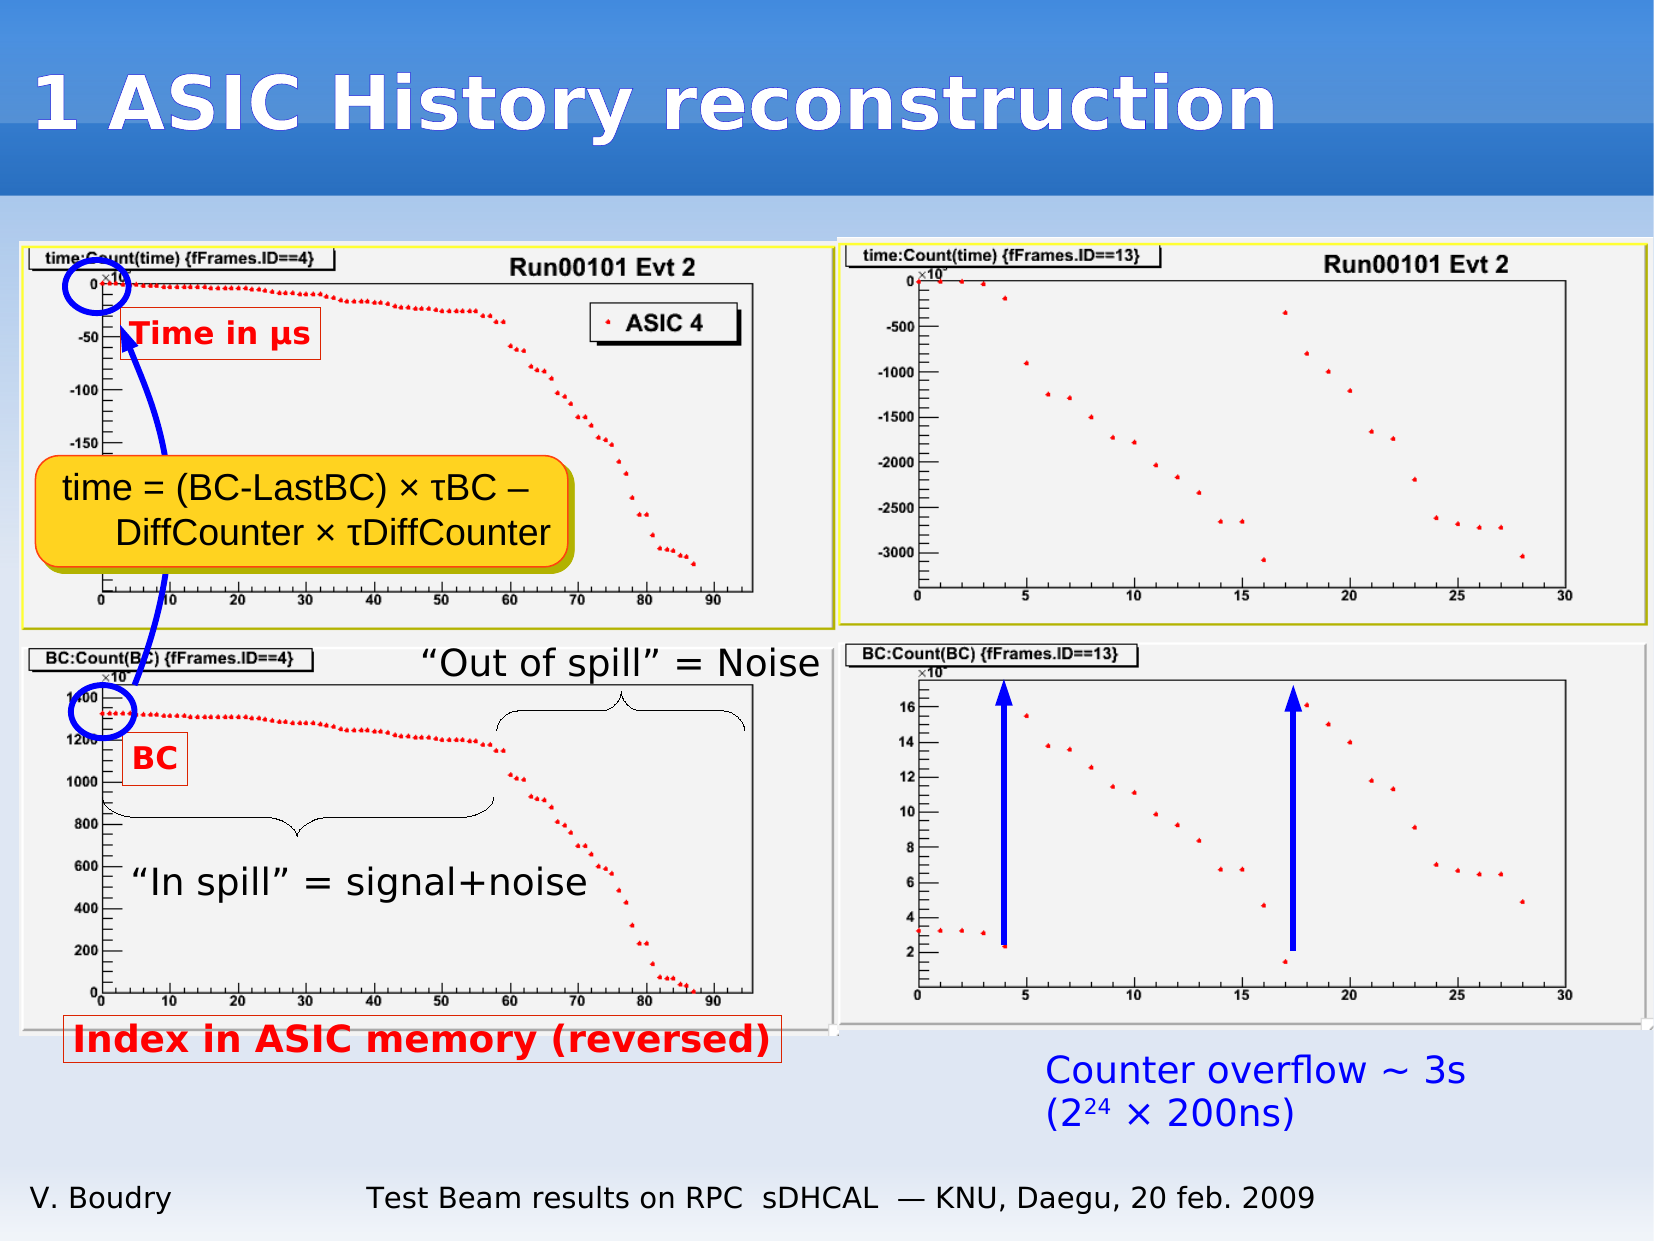

# 1 ASIC History reconstruction
Time in μs
time = (BC-LastBC) × τBC – DiffCounter × τDiffCounter
“Out of spill” = Noise
BC
“In spill” = signal+noise
Index in ASIC memory (reversed)
Counter overflow ~ 3s
(224 × 200ns)
Vincent.Boudry@in2p3.fr
Test Beam results on RPC sDHCAL — KNU, Daegu, 20 feb. 2009